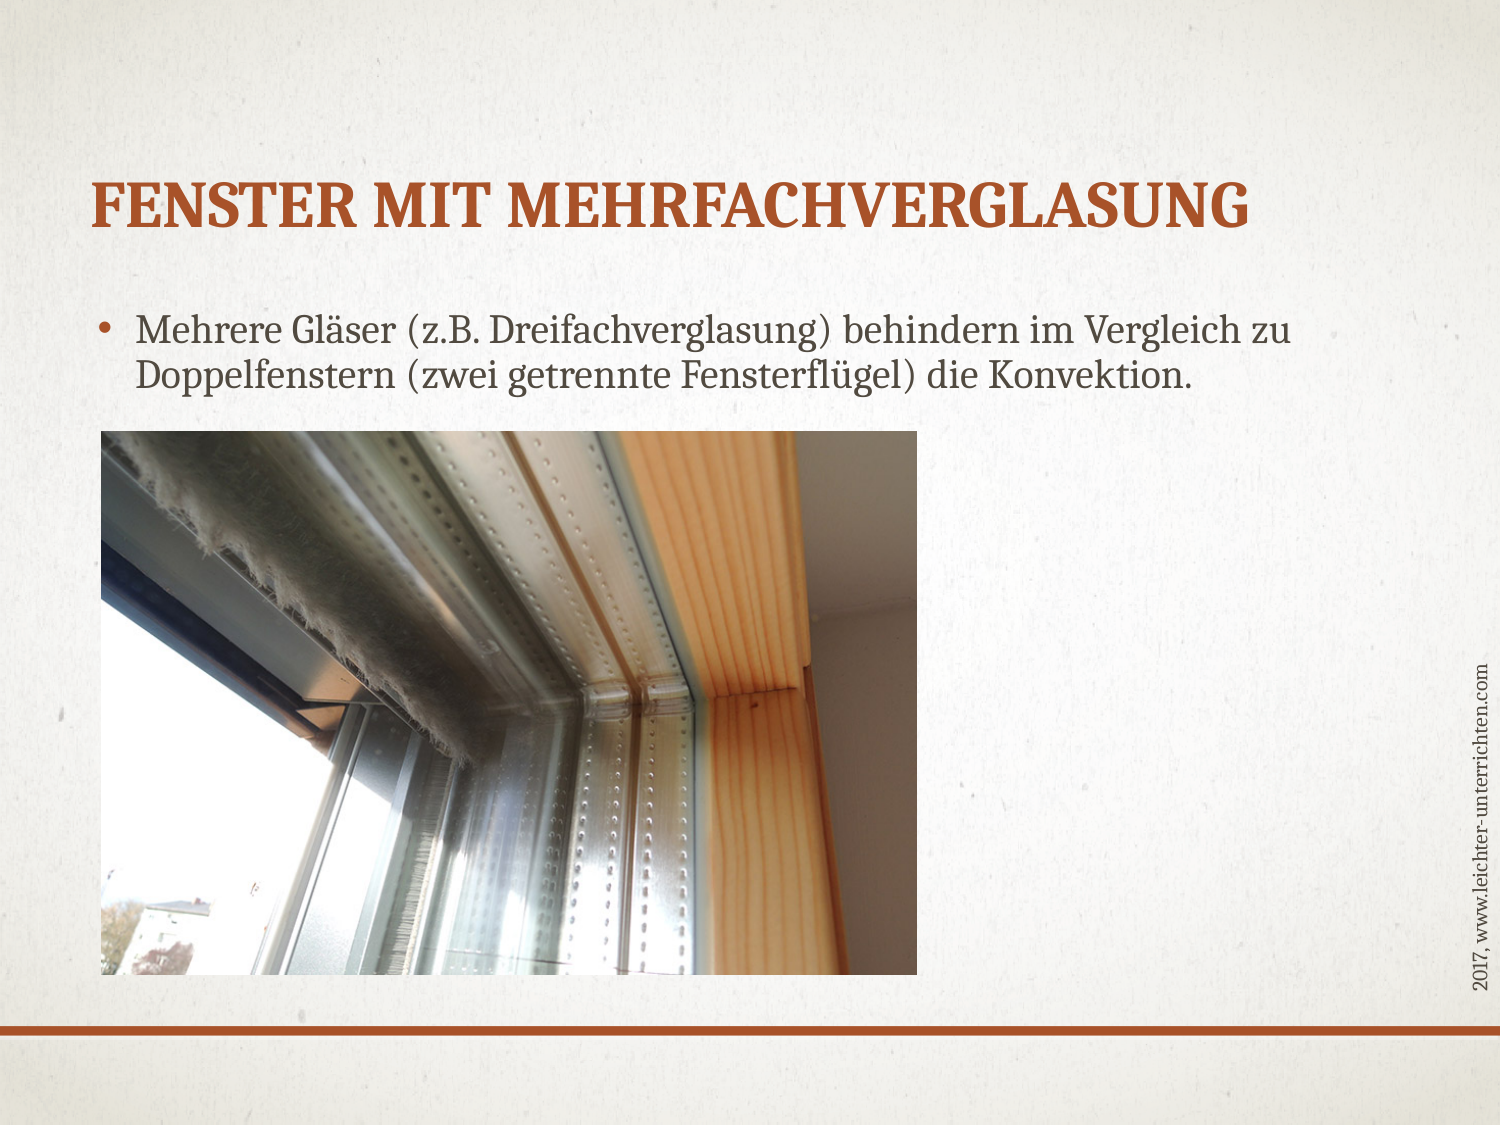

# Fenster mit Mehrfachverglasung
Mehrere Gläser (z.B. Dreifachverglasung) behindern im Vergleich zu Doppelfenstern (zwei getrennte Fensterflügel) die Konvektion.